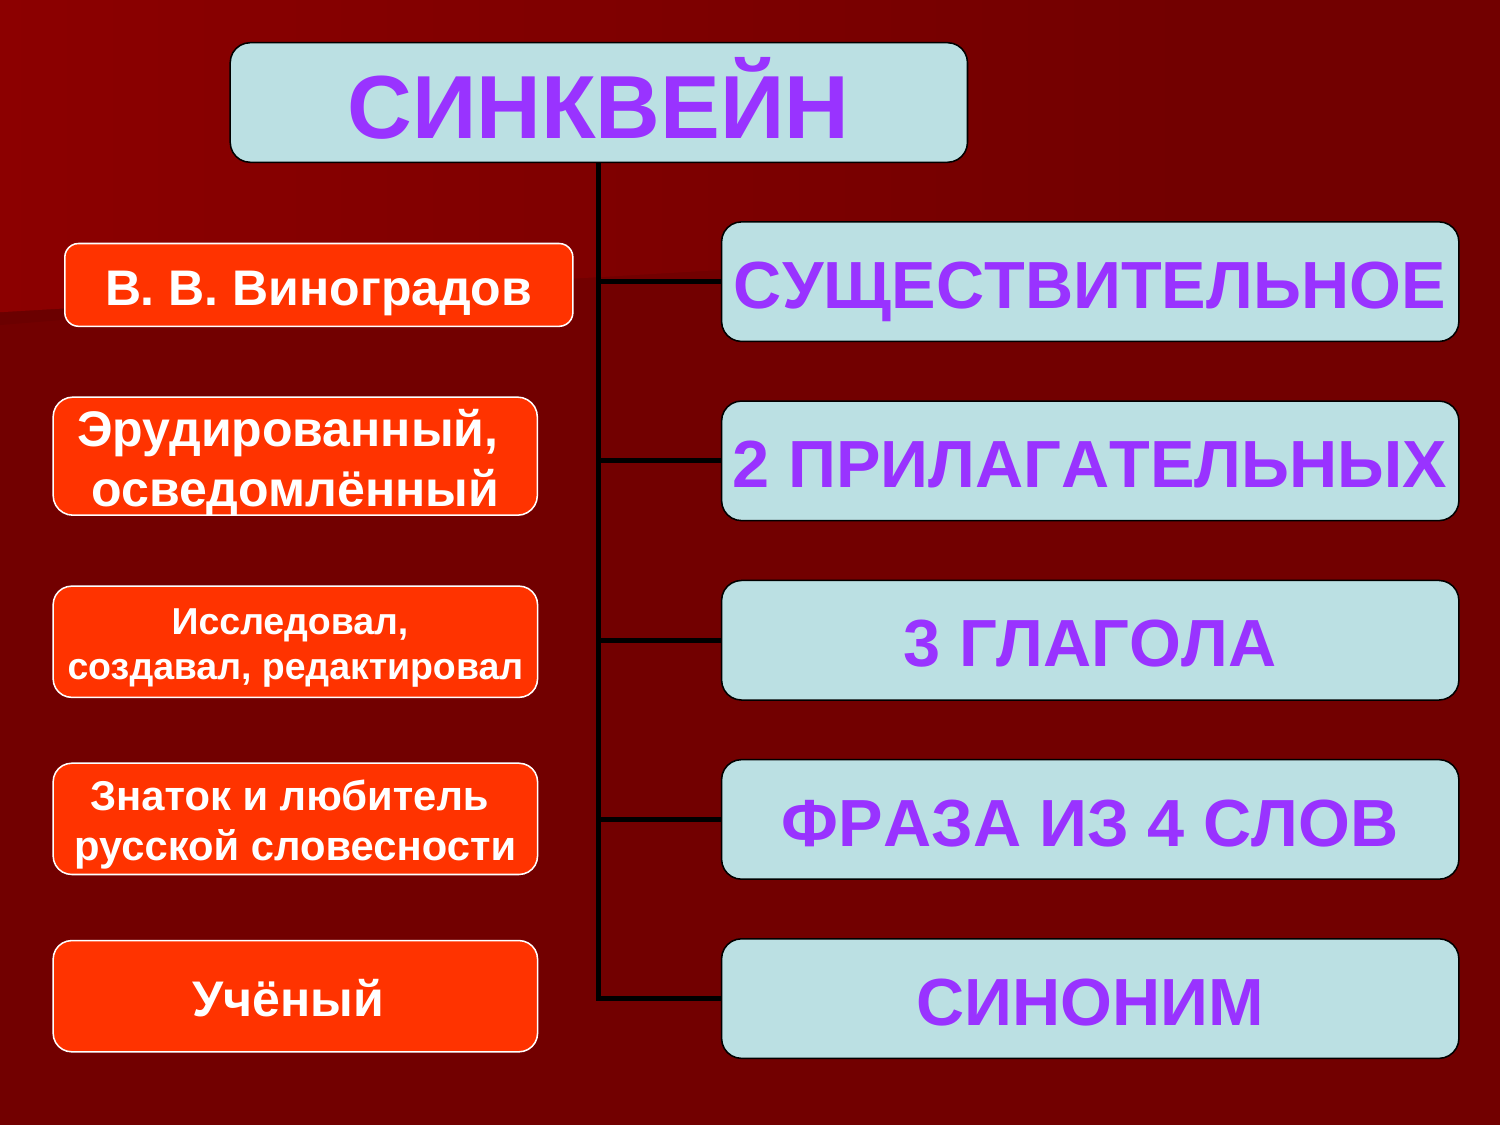

СИНКВЕЙН
СУЩЕСТВИТЕЛЬНОЕ
2 ПРИЛАГАТЕЛЬНЫХ
3 ГЛАГОЛА
ФРАЗА ИЗ 4 СЛОВ
СИНОНИМ
В. В. Виноградов
Эрудированный,
осведомлённый
Исследовал,
создавал, редактировал
Знаток и любитель
русской словесности
Учёный